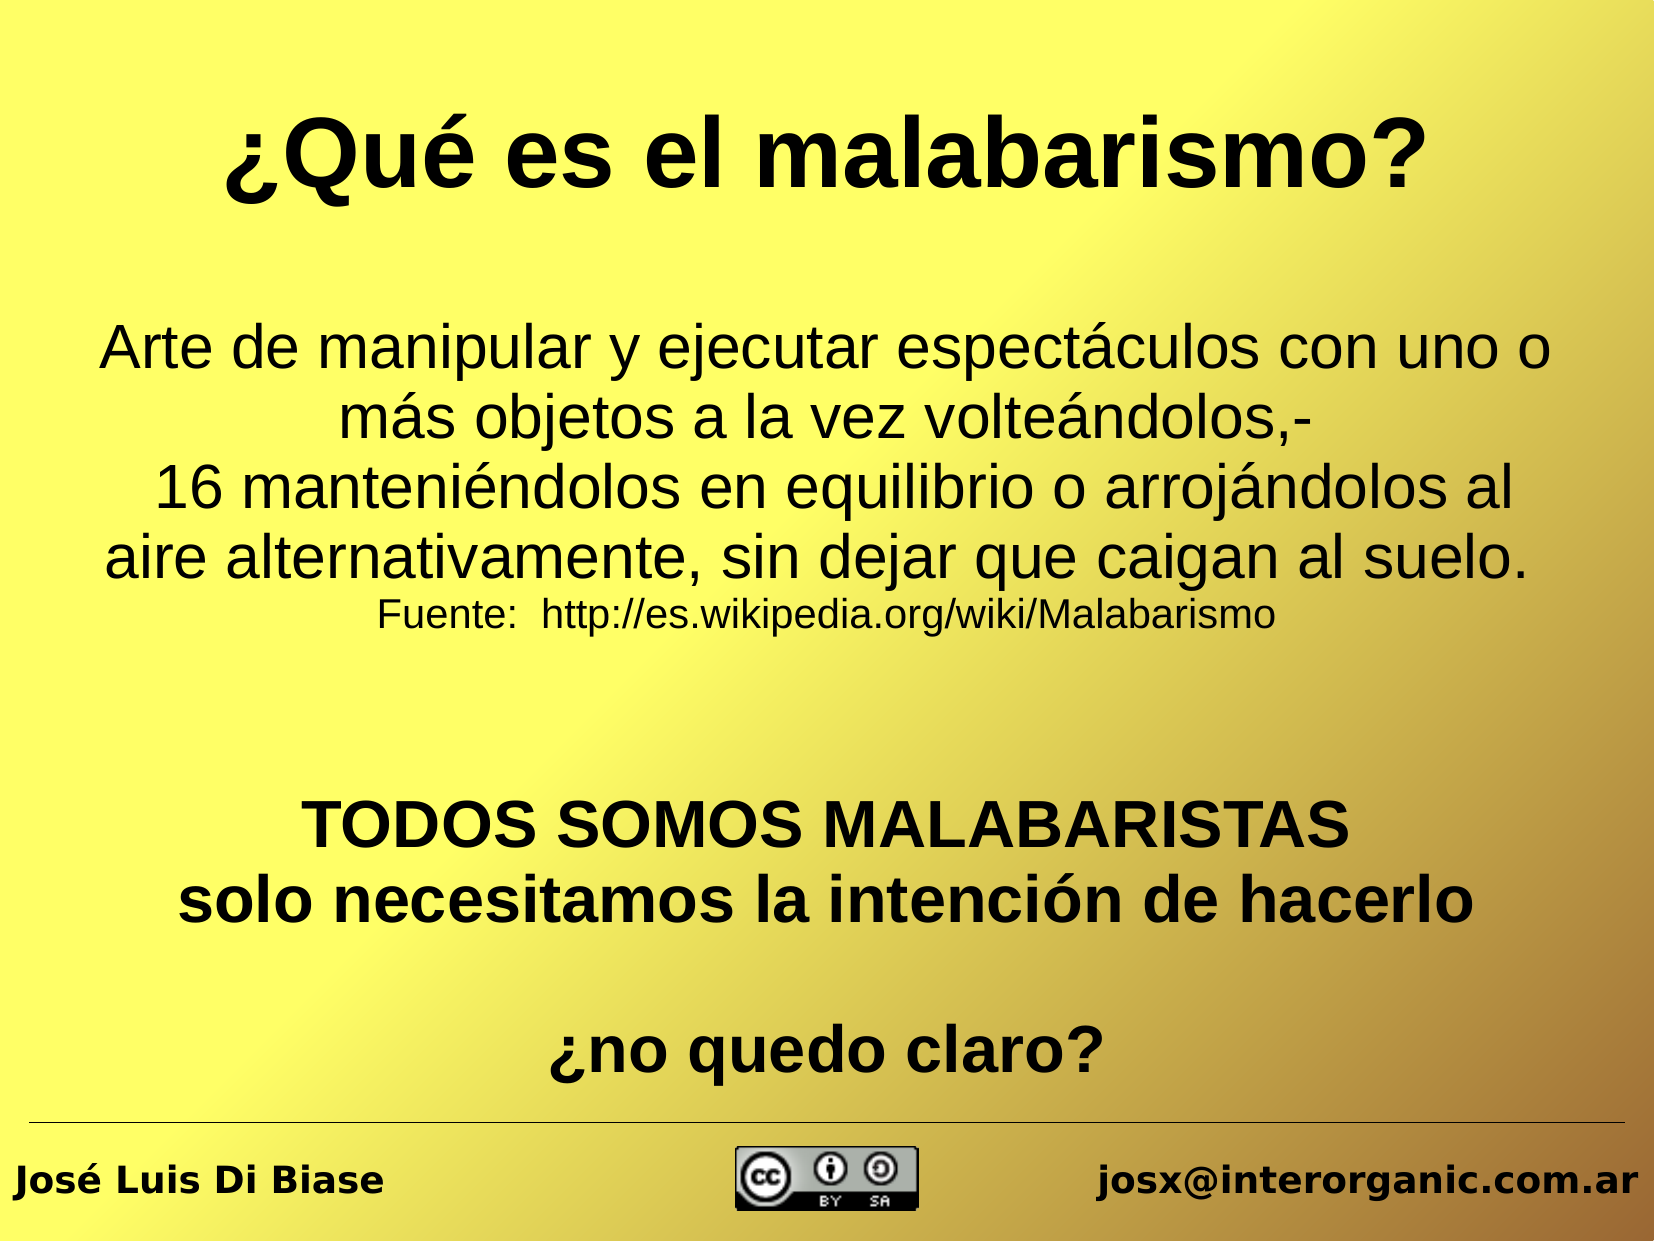

# ¿Qué es el malabarismo?
Arte de manipular y ejecutar espectáculos con uno o más objetos a la vez volteándolos,-
 16 manteniéndolos en equilibrio o arrojándolos al aire alternativamente, sin dejar que caigan al suelo.
Fuente: http://es.wikipedia.org/wiki/Malabarismo
TODOS SOMOS MALABARISTAS
solo necesitamos la intención de hacerlo
¿no quedo claro?
José Luis Di Biase
 josx@interorganic.com.ar